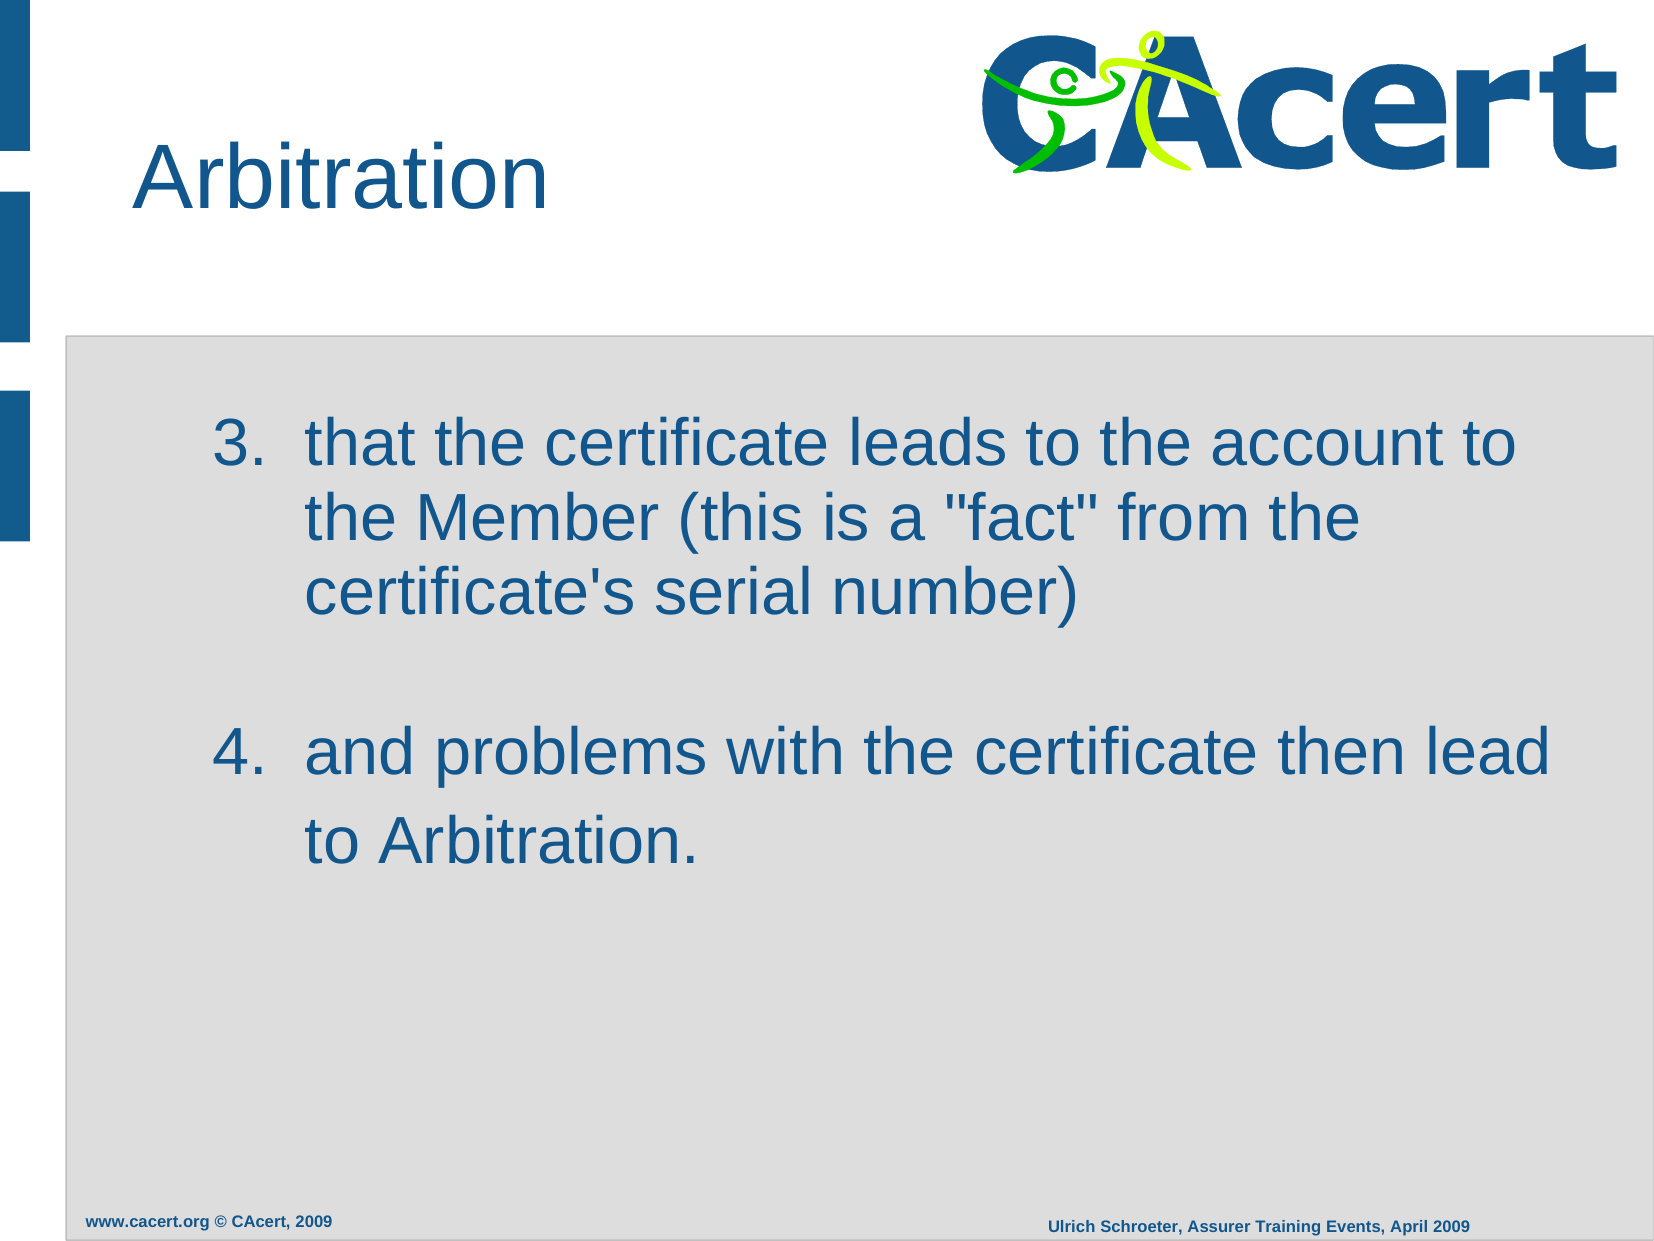

Arbitration
 3. that the certificate leads to the account to
 the Member (this is a "fact" from the
 certificate's serial number)
 4. and problems with the certificate then lead
 to Arbitration.